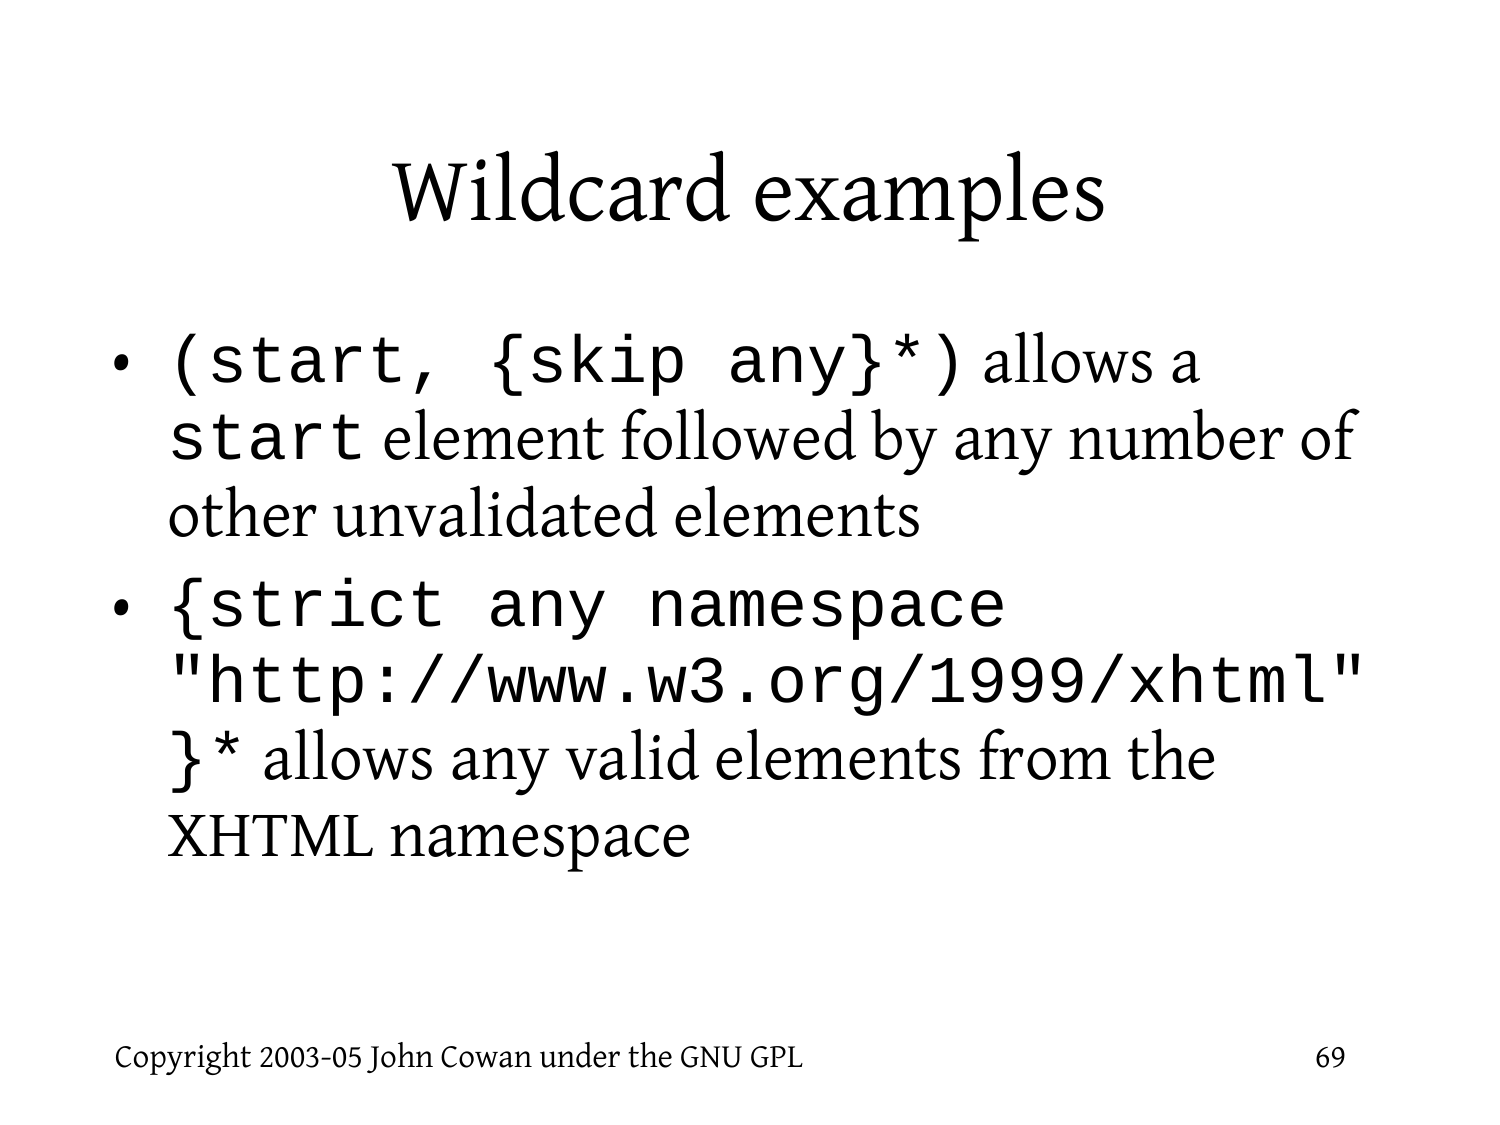

# Wildcard examples
(start, {skip any}*) allows a start element followed by any number of other unvalidated elements
{strict any namespace "http://www.w3.org/1999/xhtml"}* allows any valid elements from the XHTML namespace